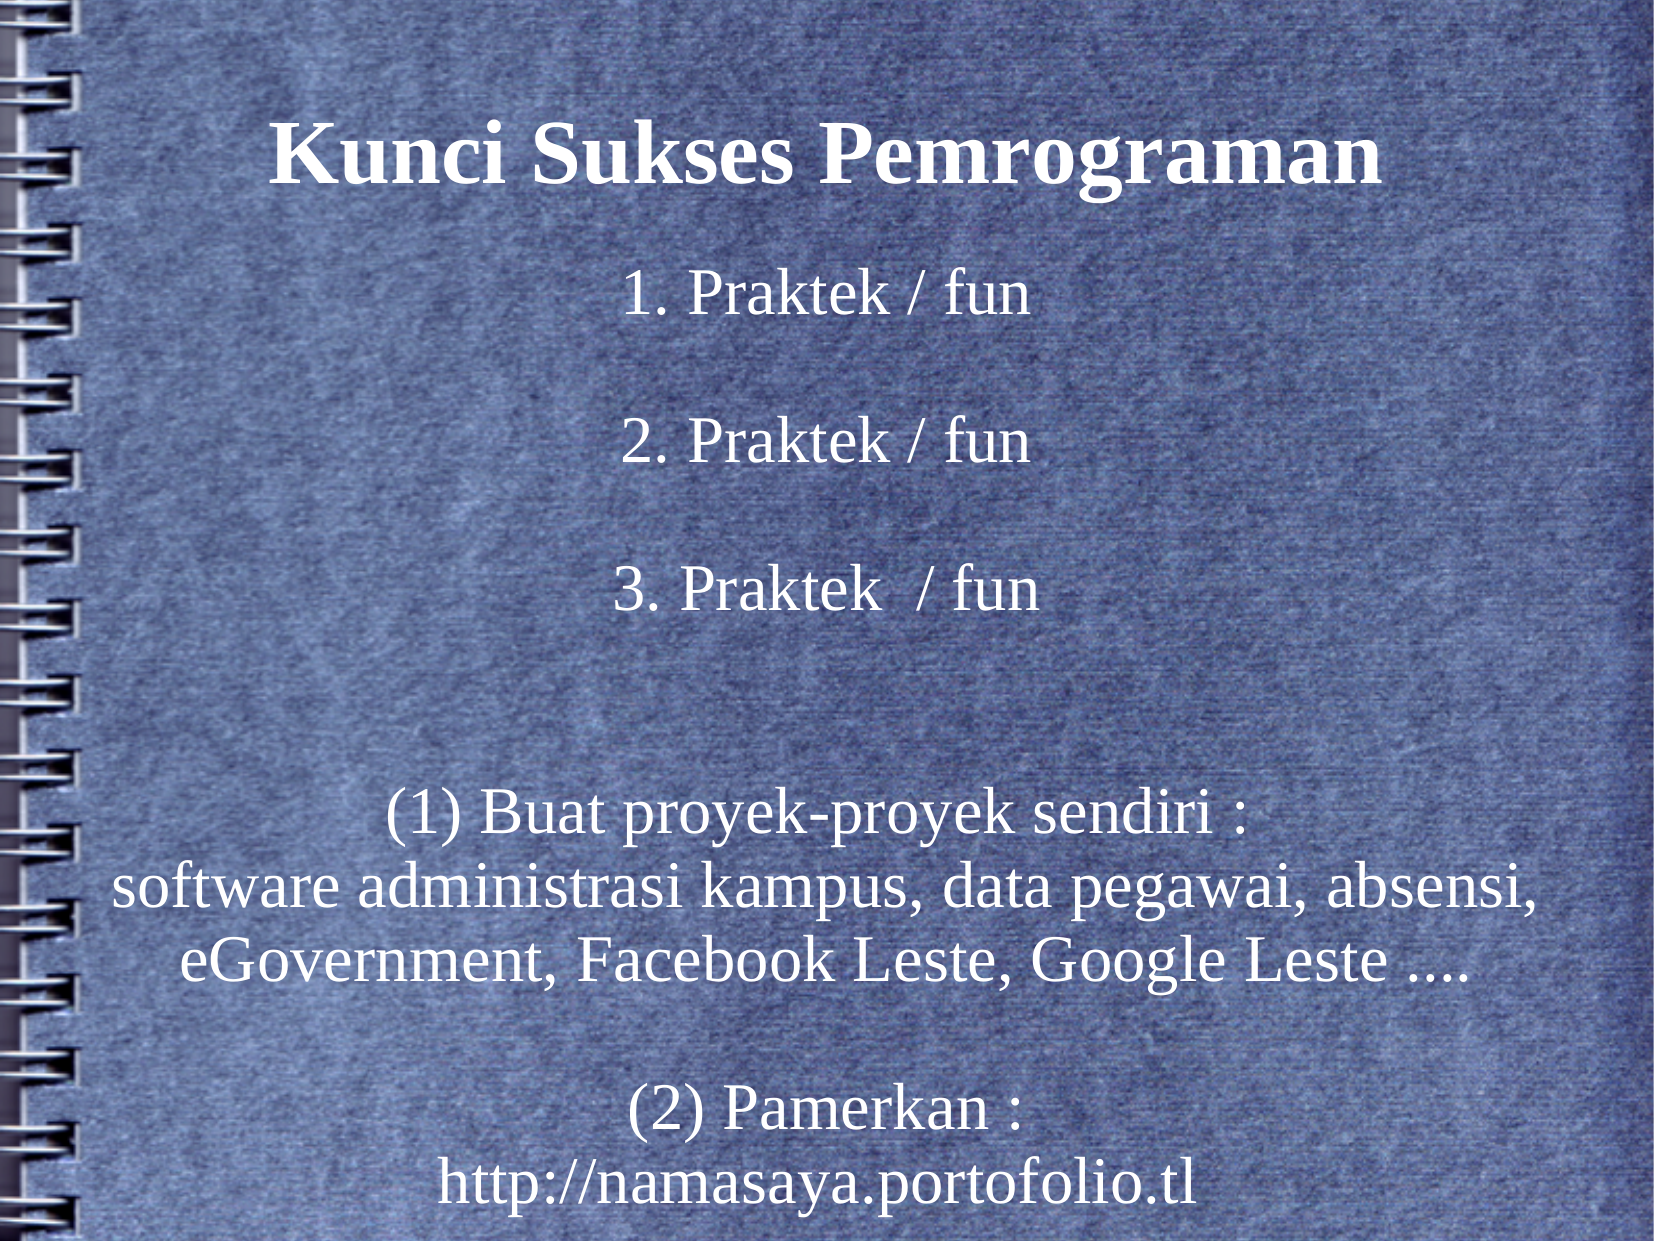

# Kunci Sukses Pemrograman
1. Praktek / fun
2. Praktek / fun
3. Praktek / fun
(1) Buat proyek-proyek sendiri :
software administrasi kampus, data pegawai, absensi, eGovernment, Facebook Leste, Google Leste ....
(2) Pamerkan :
http://namasaya.portofolio.tl